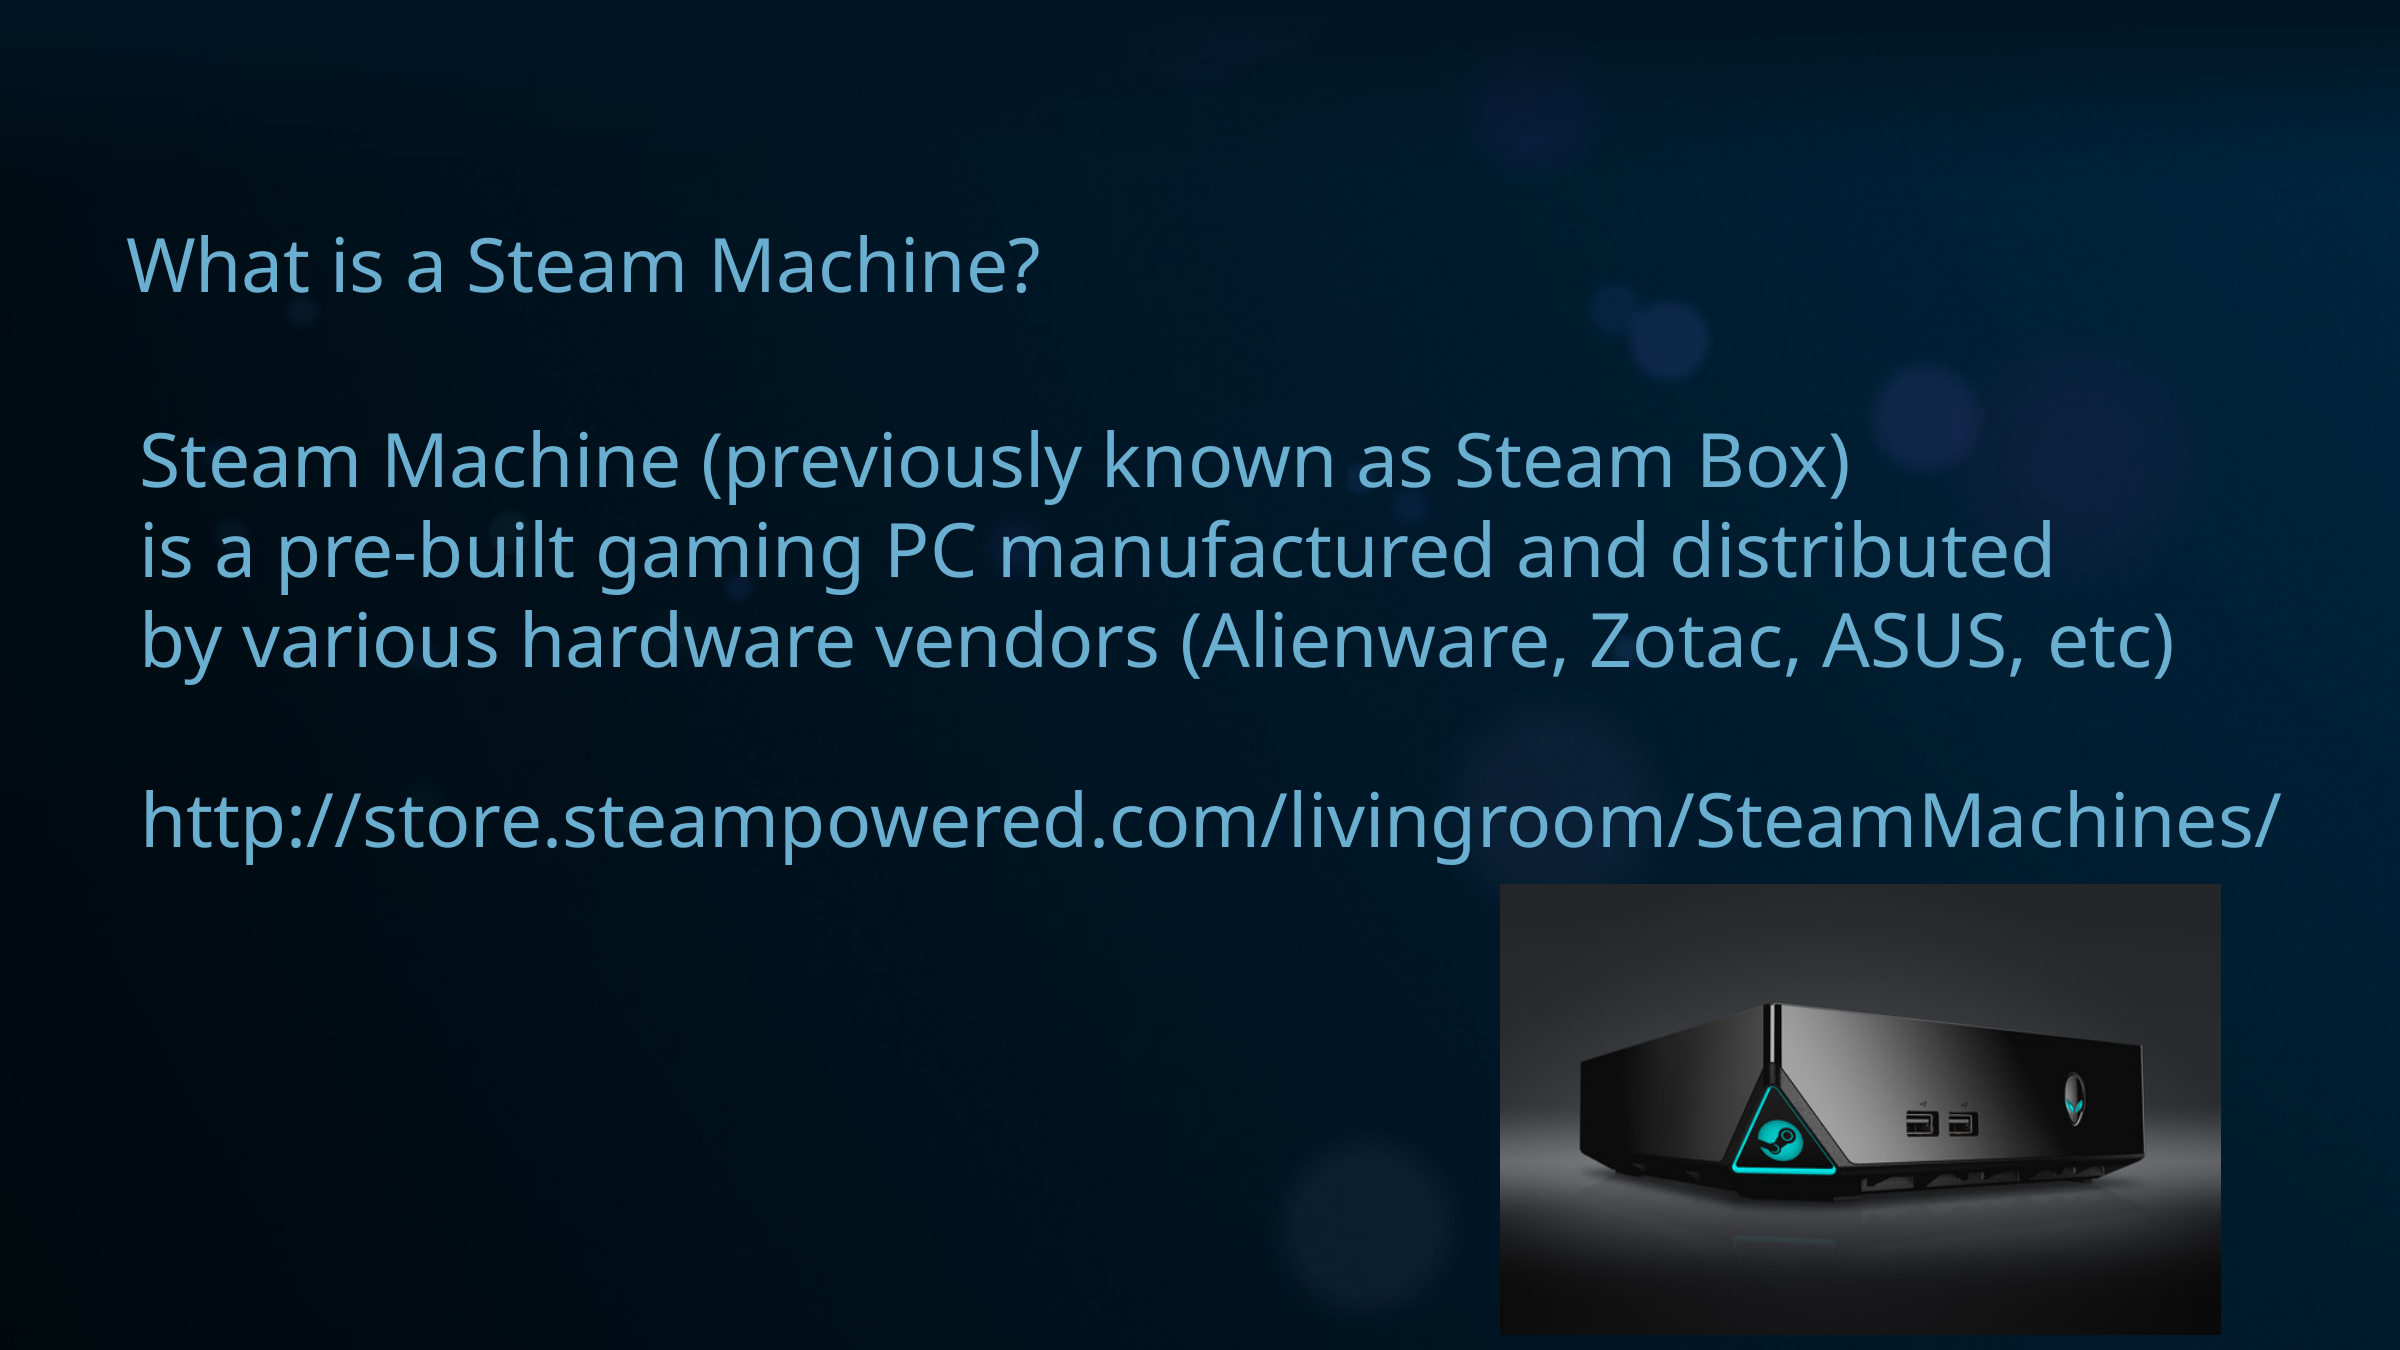

What is a Steam Machine?
Steam Machine (previously known as Steam Box)
is a pre-built gaming PC manufactured and distributed
by various hardware vendors (Alienware, Zotac, ASUS, etc)
http://store.steampowered.com/livingroom/SteamMachines/